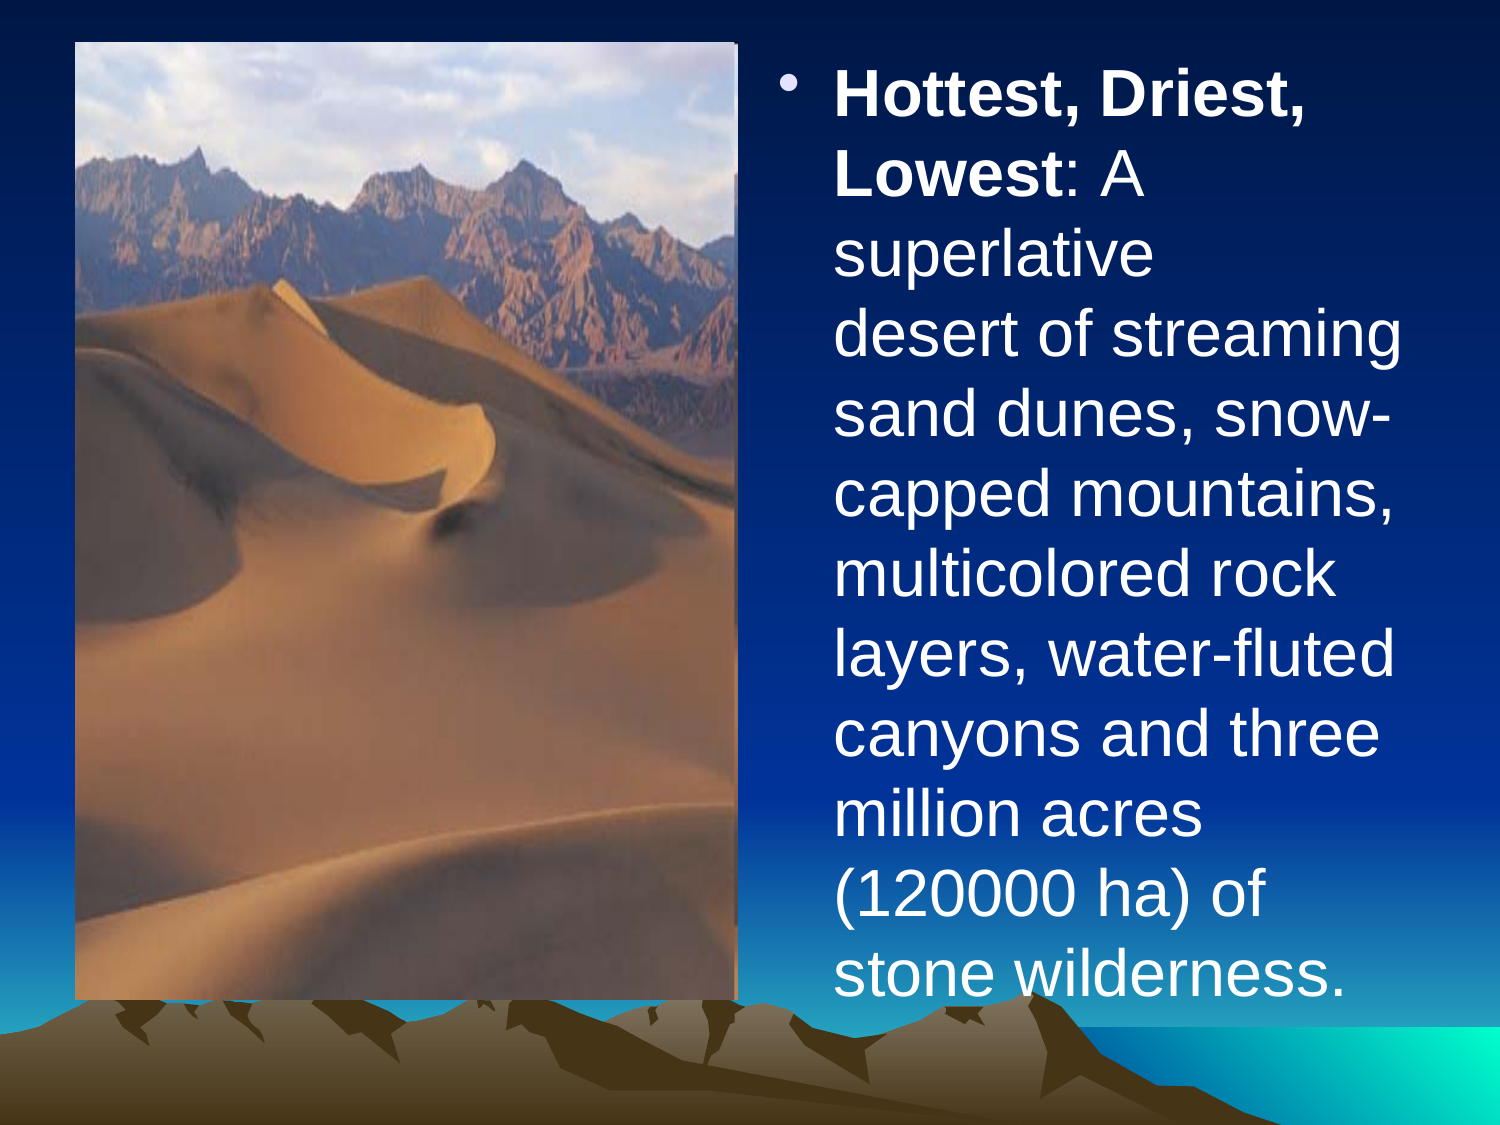

#
Hottest, Driest, Lowest: A superlative desert of streaming sand dunes, snow-capped mountains, multicolored rock layers, water-fluted canyons and three million acres (120000 ha) of stone wilderness.